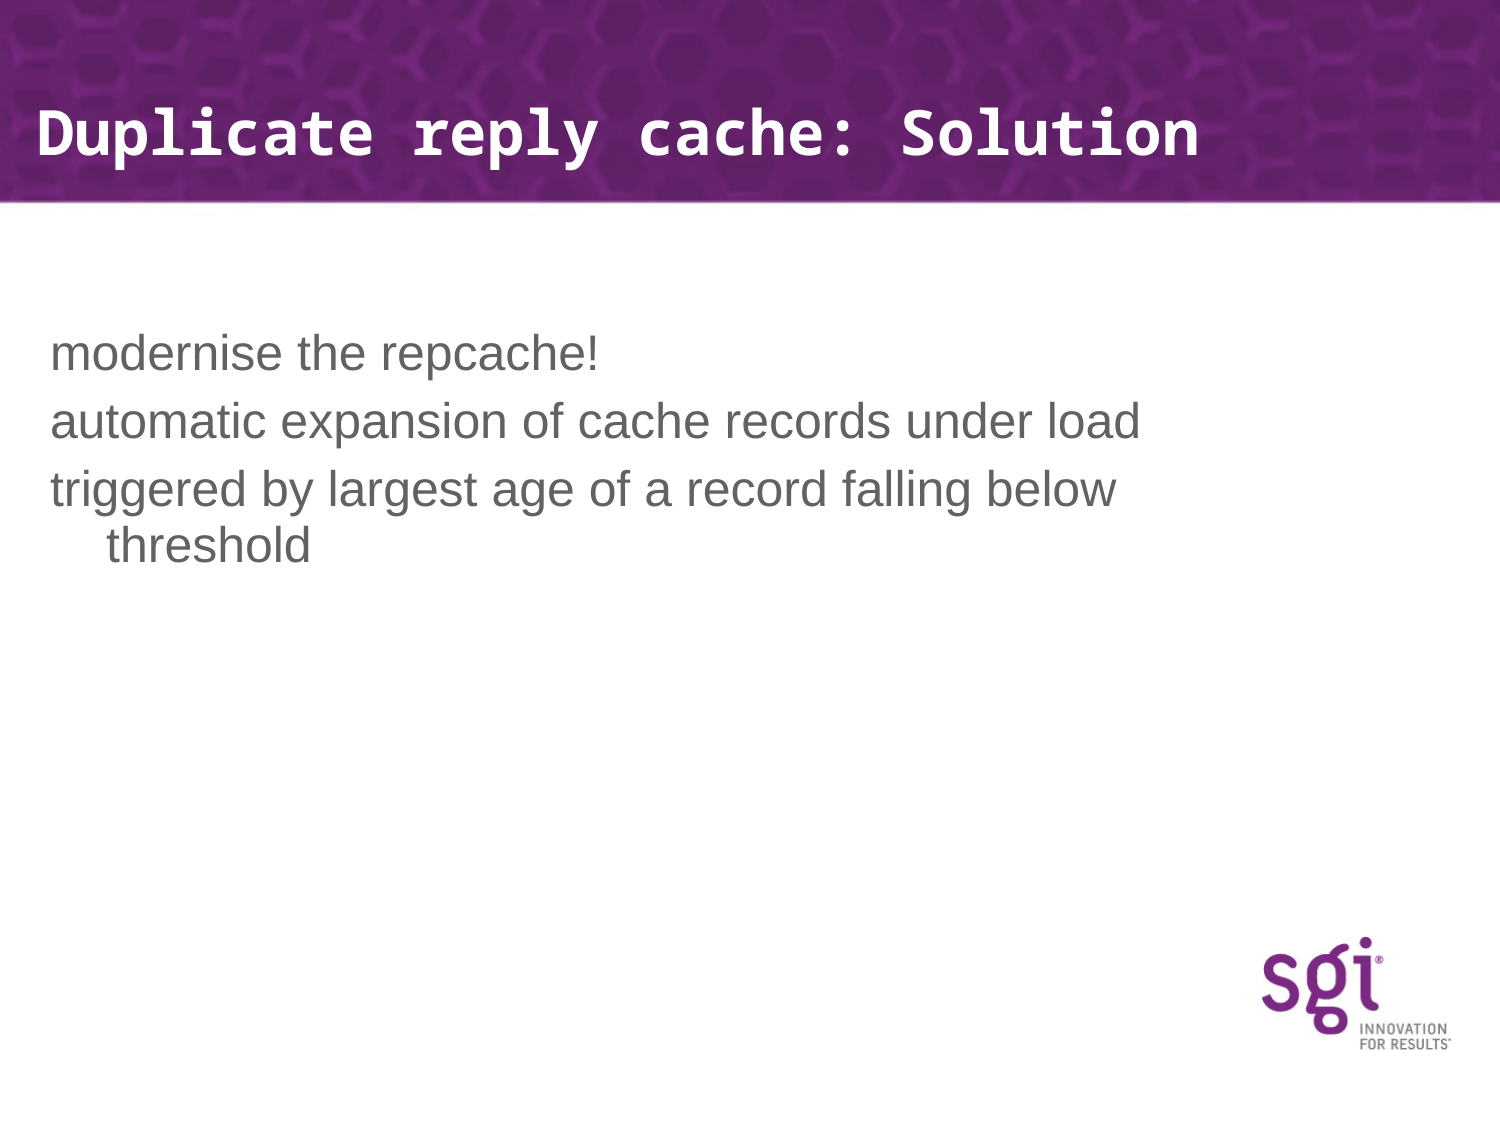

# Duplicate reply cache: Solution
modernise the repcache!
automatic expansion of cache records under load
triggered by largest age of a record falling below threshold